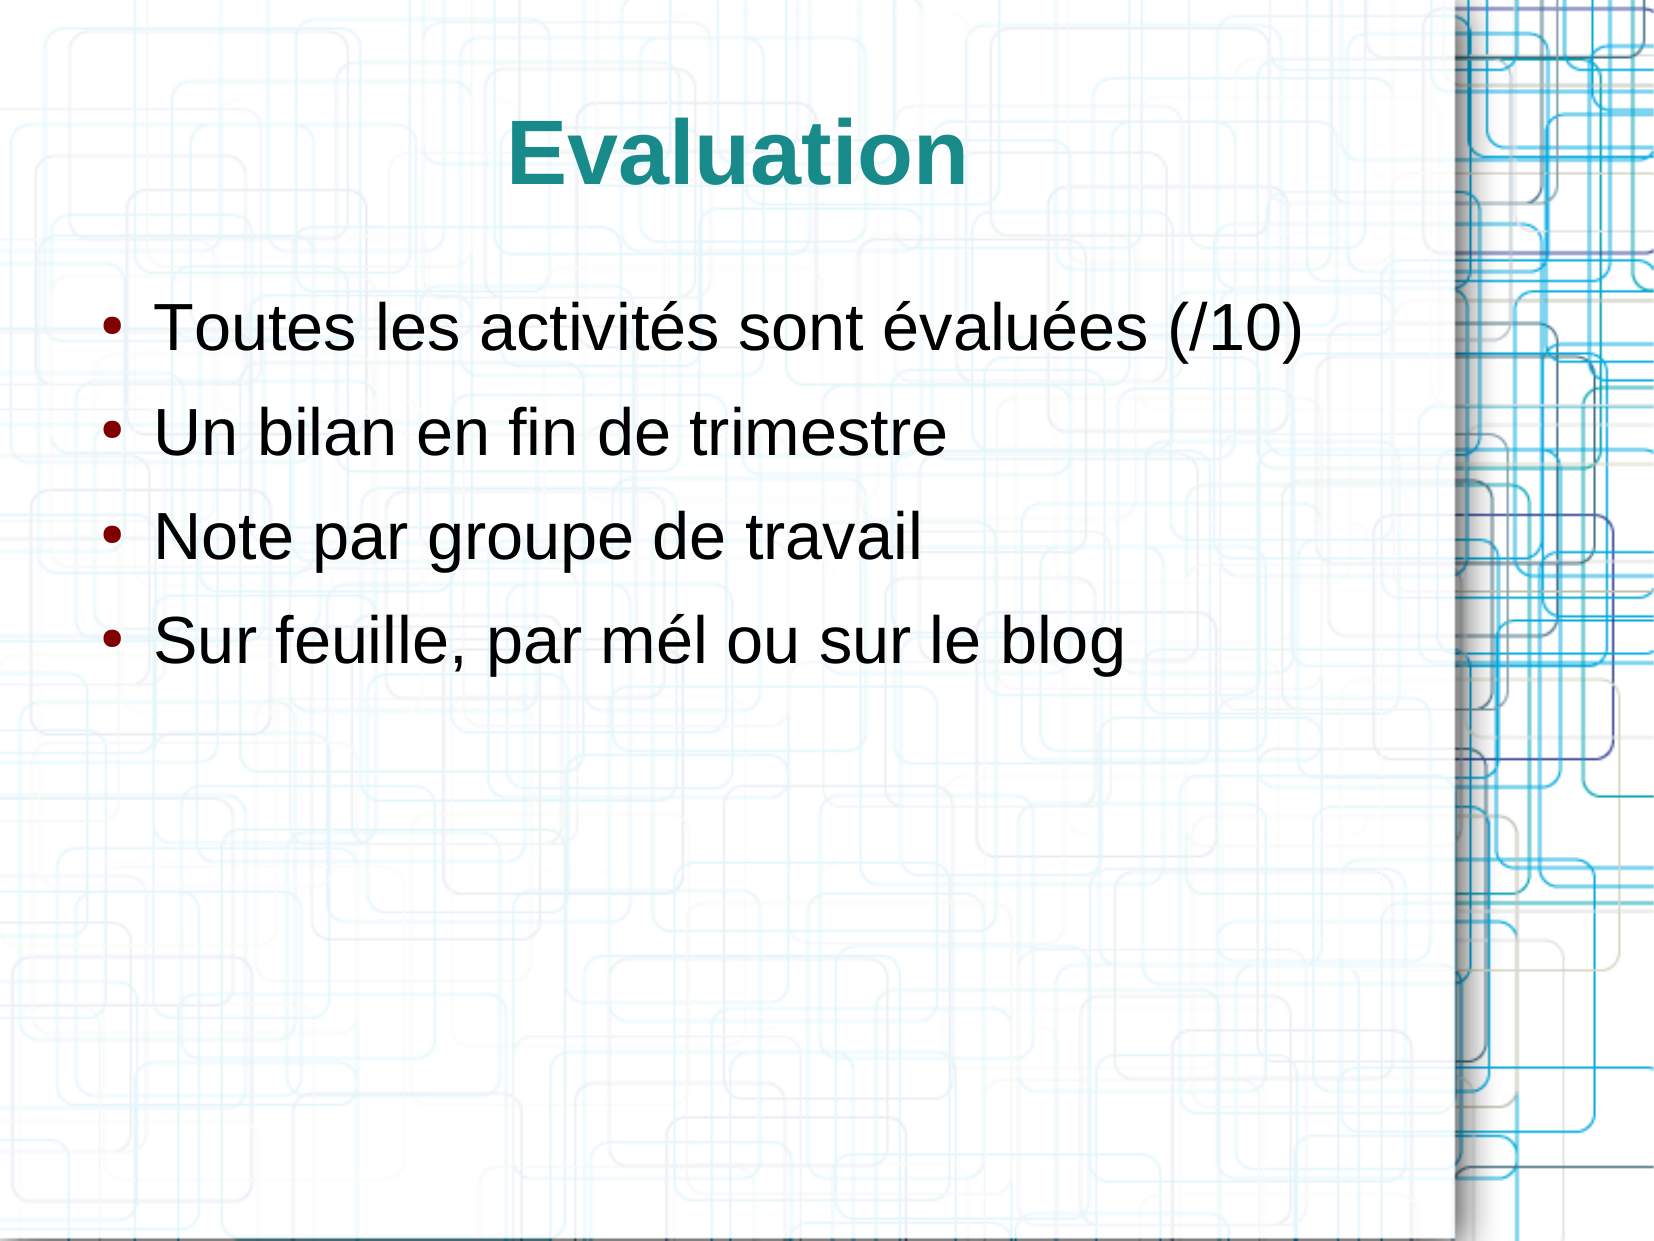

# Evaluation
Toutes les activités sont évaluées (/10)
Un bilan en fin de trimestre
Note par groupe de travail
Sur feuille, par mél ou sur le blog